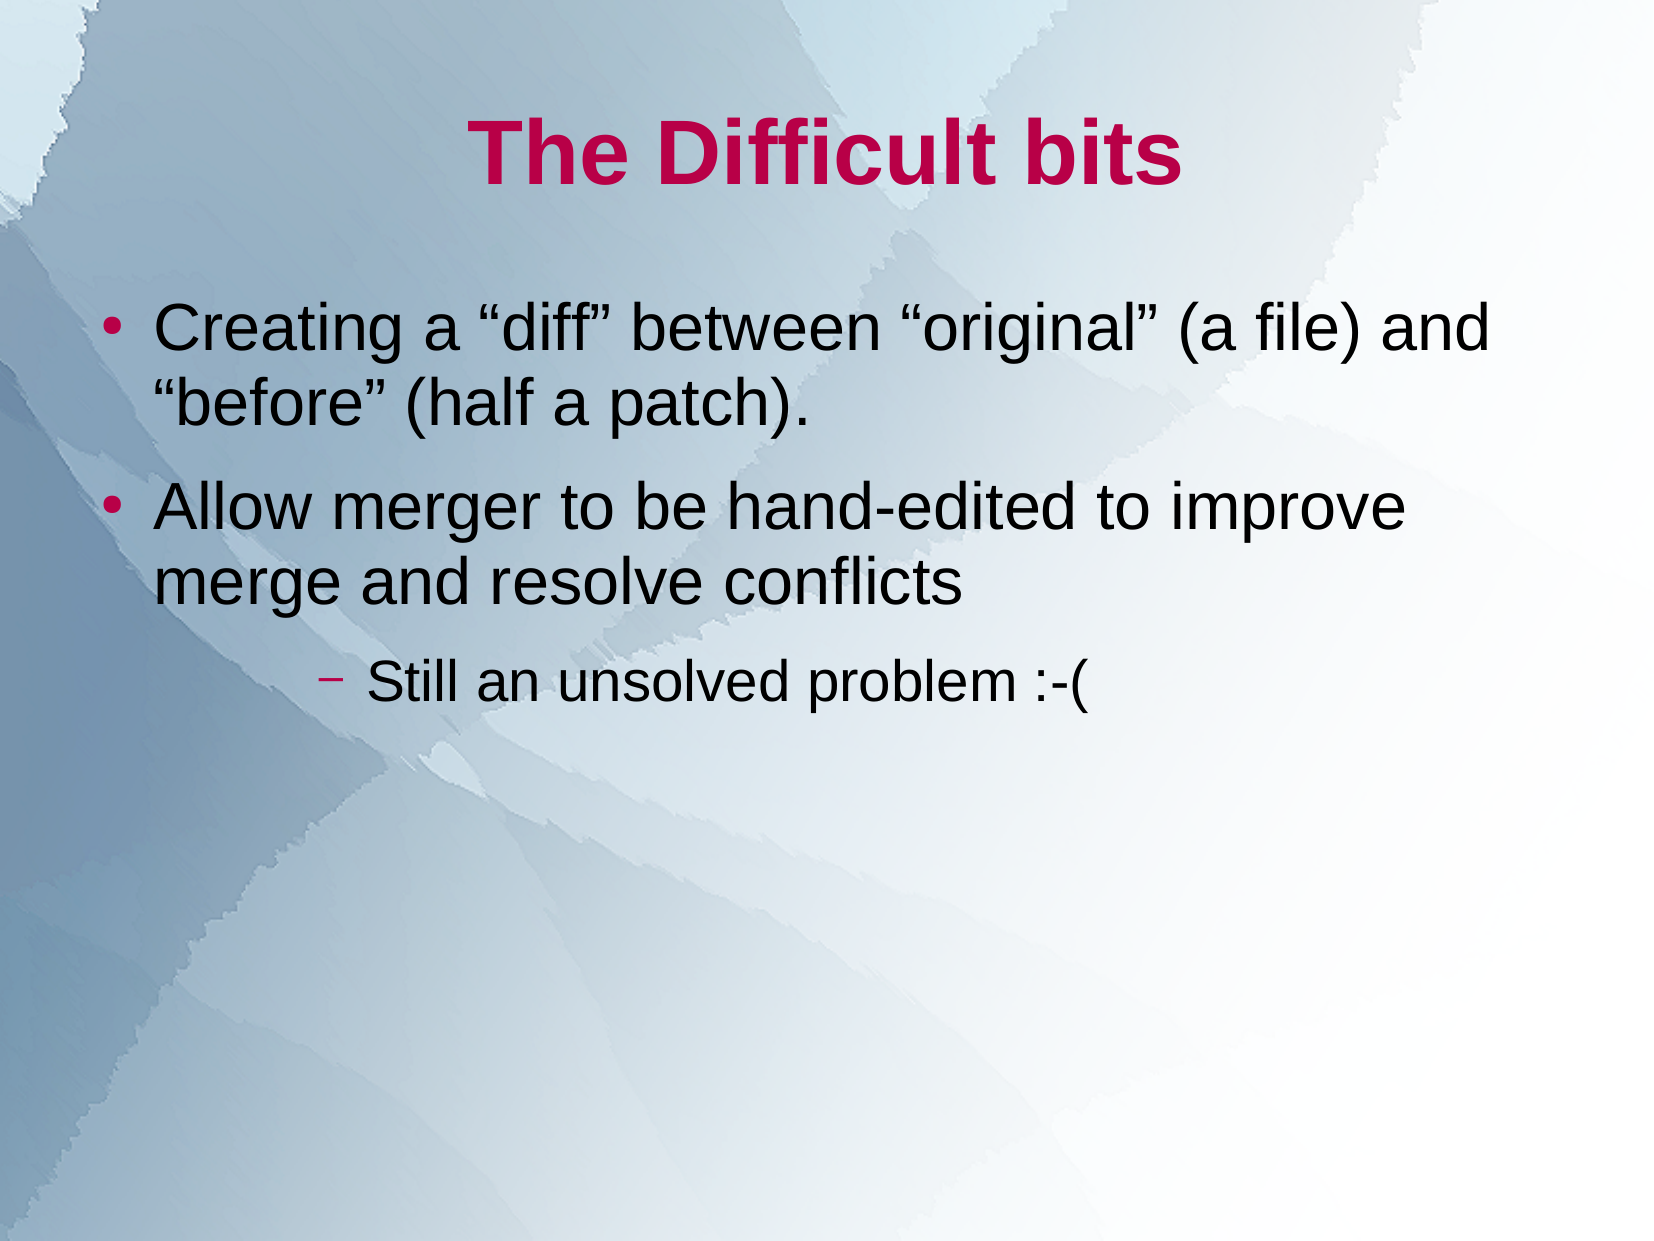

# The Difficult bits
Creating a “diff” between “original” (a file) and “before” (half a patch).
Allow merger to be hand-edited to improve merge and resolve conflicts
Still an unsolved problem :-(